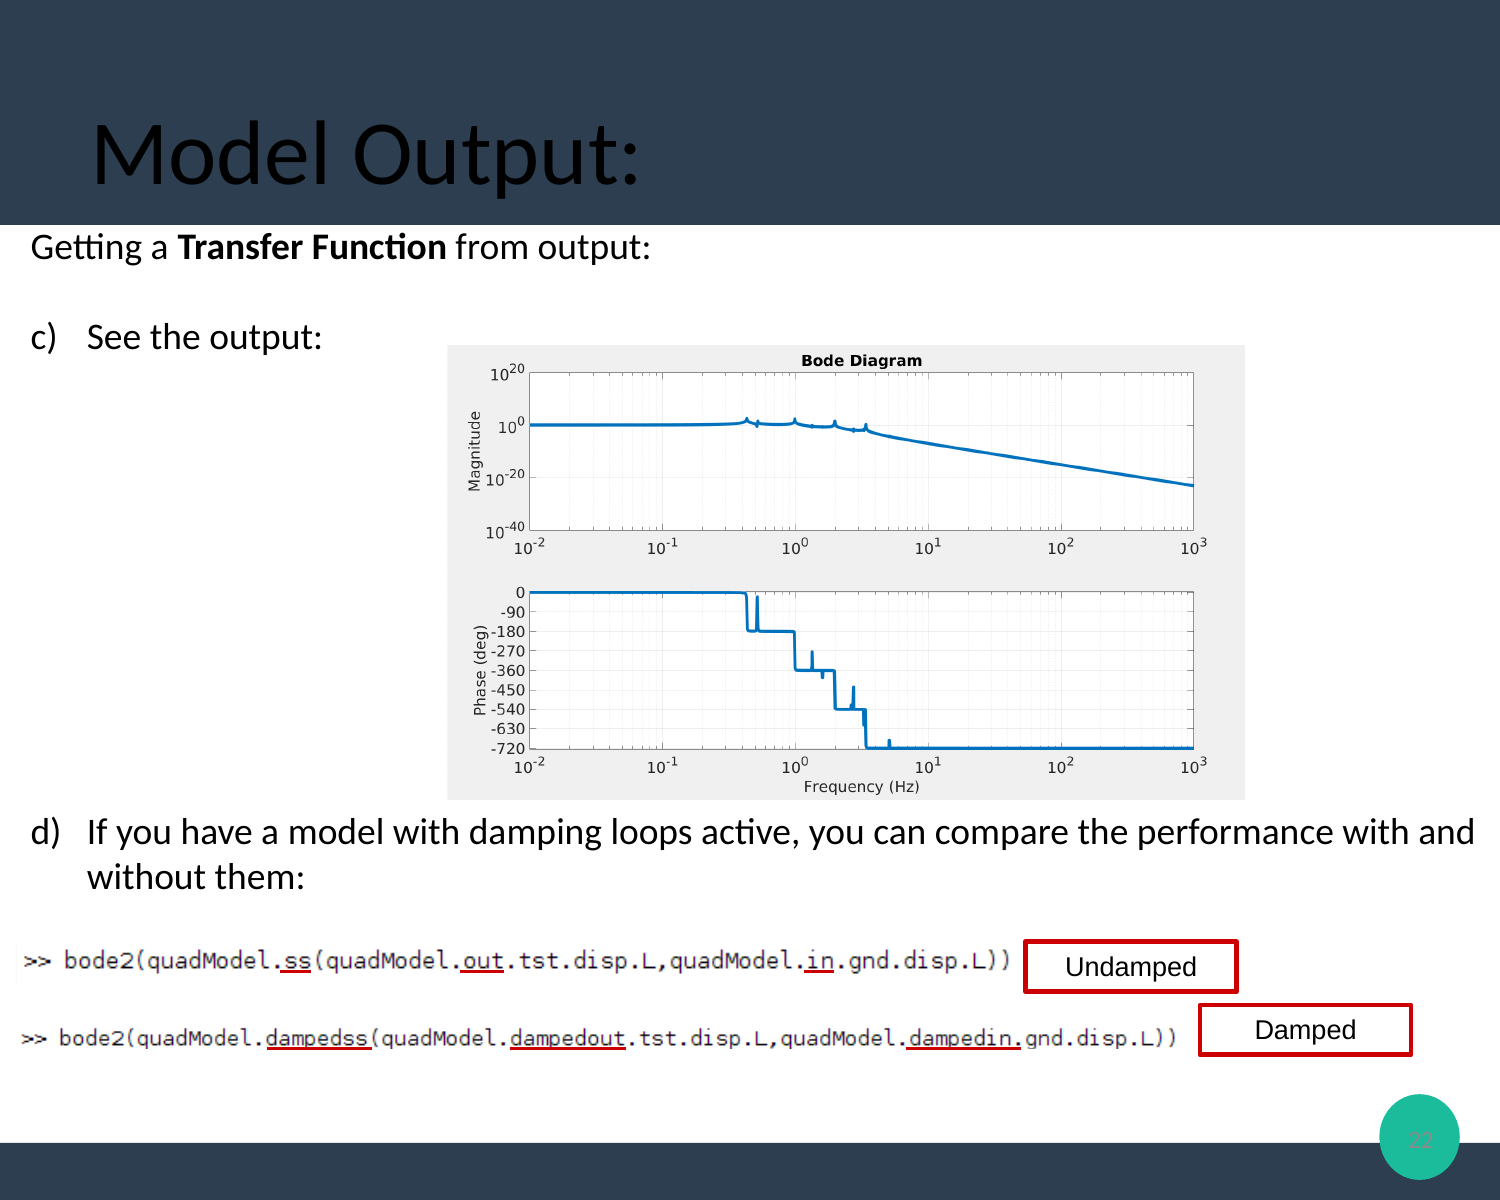

# Model Output:
Getting a Transfer Function from output:
See the output:
If you have a model with damping loops active, you can compare the performance with and without them:
Undamped
Damped